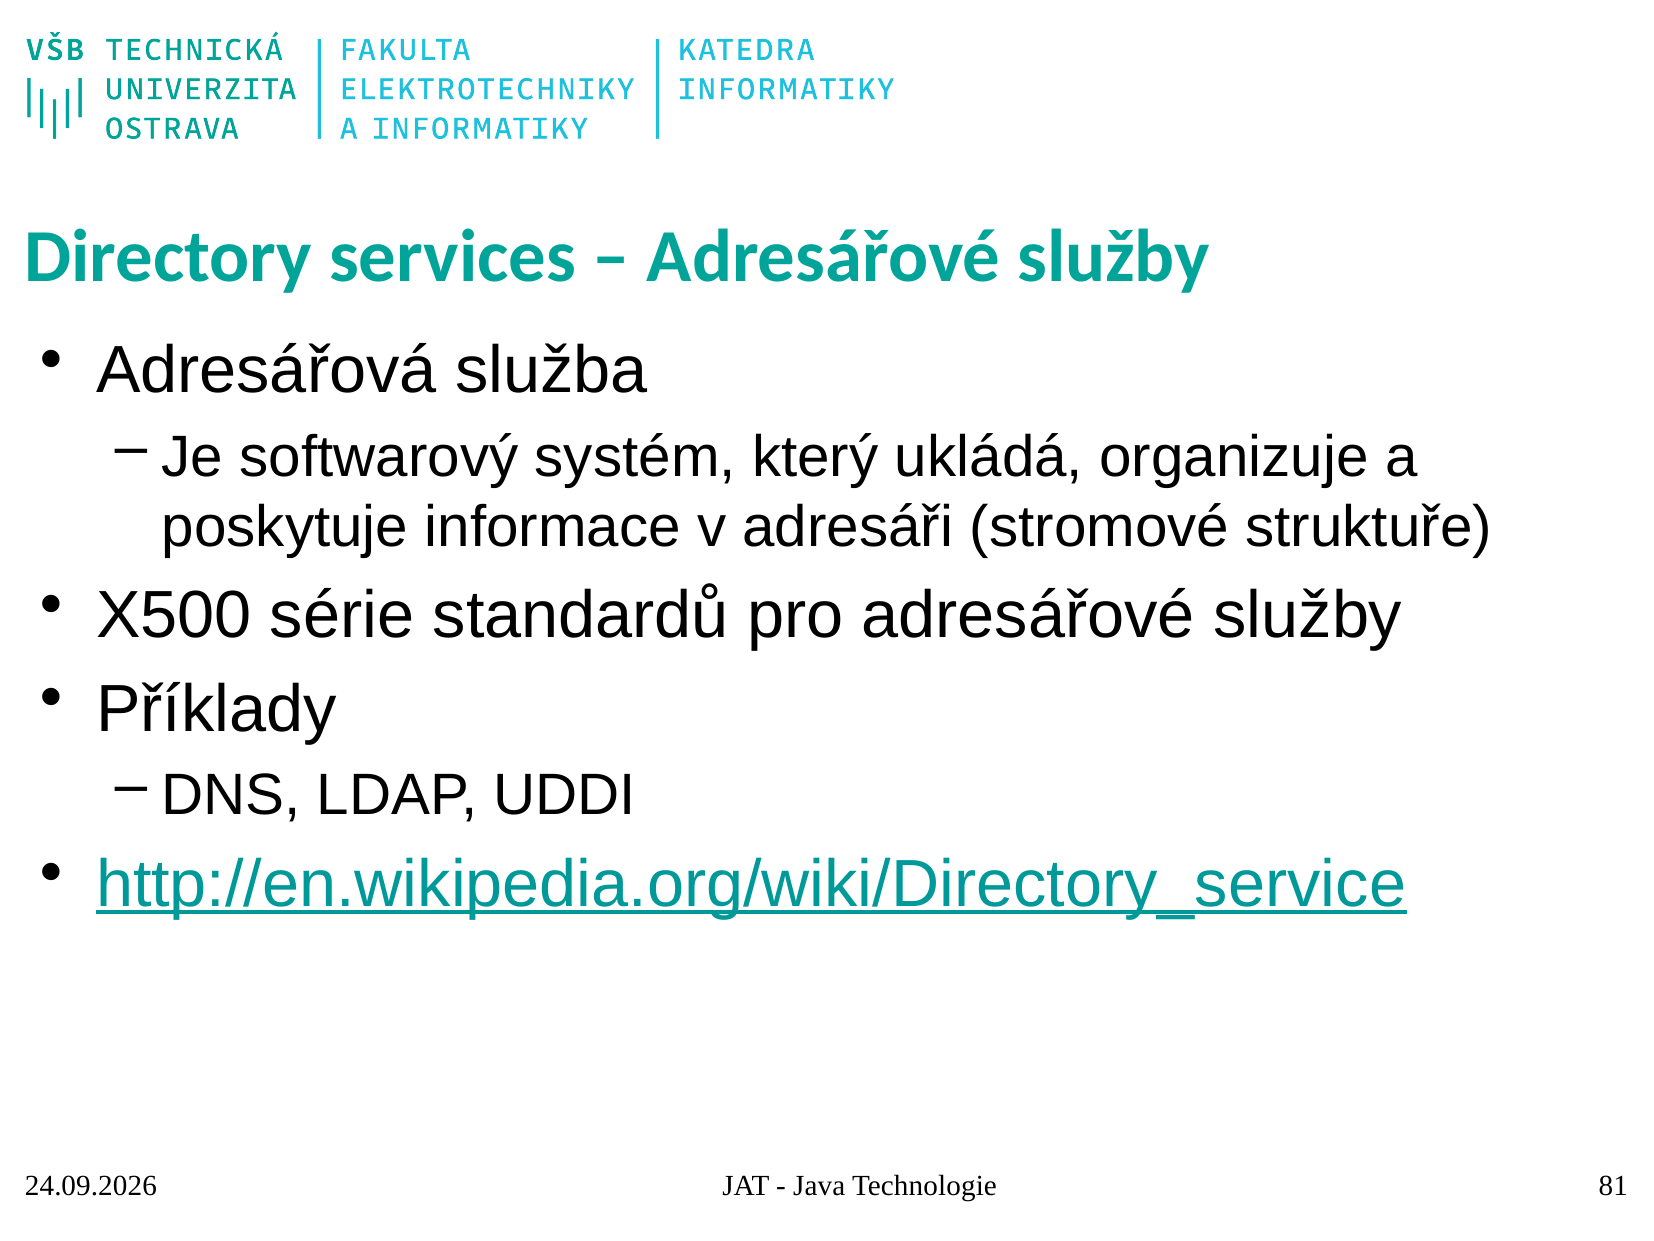

Directory services – Adresářové služby
# Adresářová služba
Je softwarový systém, který ukládá, organizuje a poskytuje informace v adresáři (stromové struktuře)
X500 série standardů pro adresářové služby
Příklady
DNS, LDAP, UDDI
http://en.wikipedia.org/wiki/Directory_service
JAT - Java Technologie
81